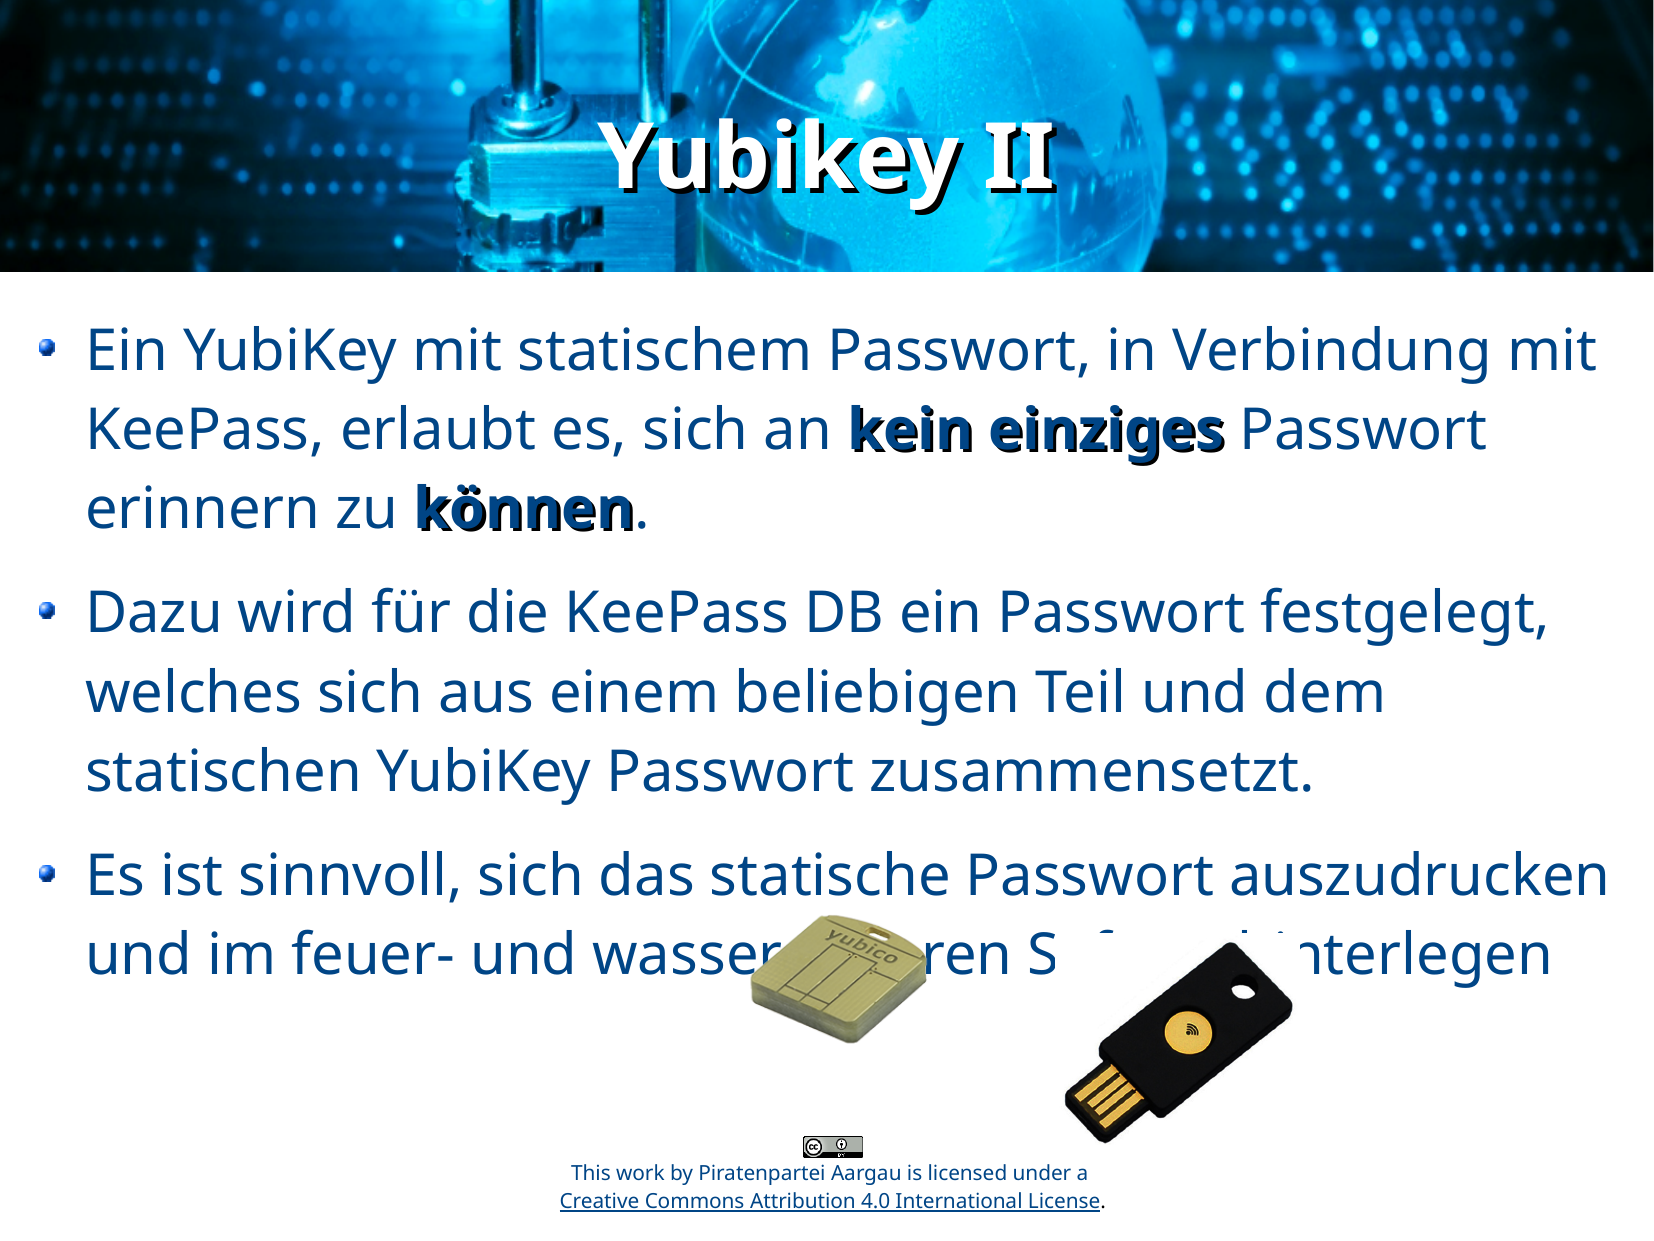

# Yubikey II
Ein YubiKey mit statischem Passwort, in Verbindung mit KeePass, erlaubt es, sich an kein einziges Passwort erinnern zu können.
Dazu wird für die KeePass DB ein Passwort festgelegt, welches sich aus einem beliebigen Teil und dem statischen YubiKey Passwort zusammensetzt.
Es ist sinnvoll, sich das statische Passwort auszudrucken und im feuer- und wassersicheren Safe zu hinterlegen